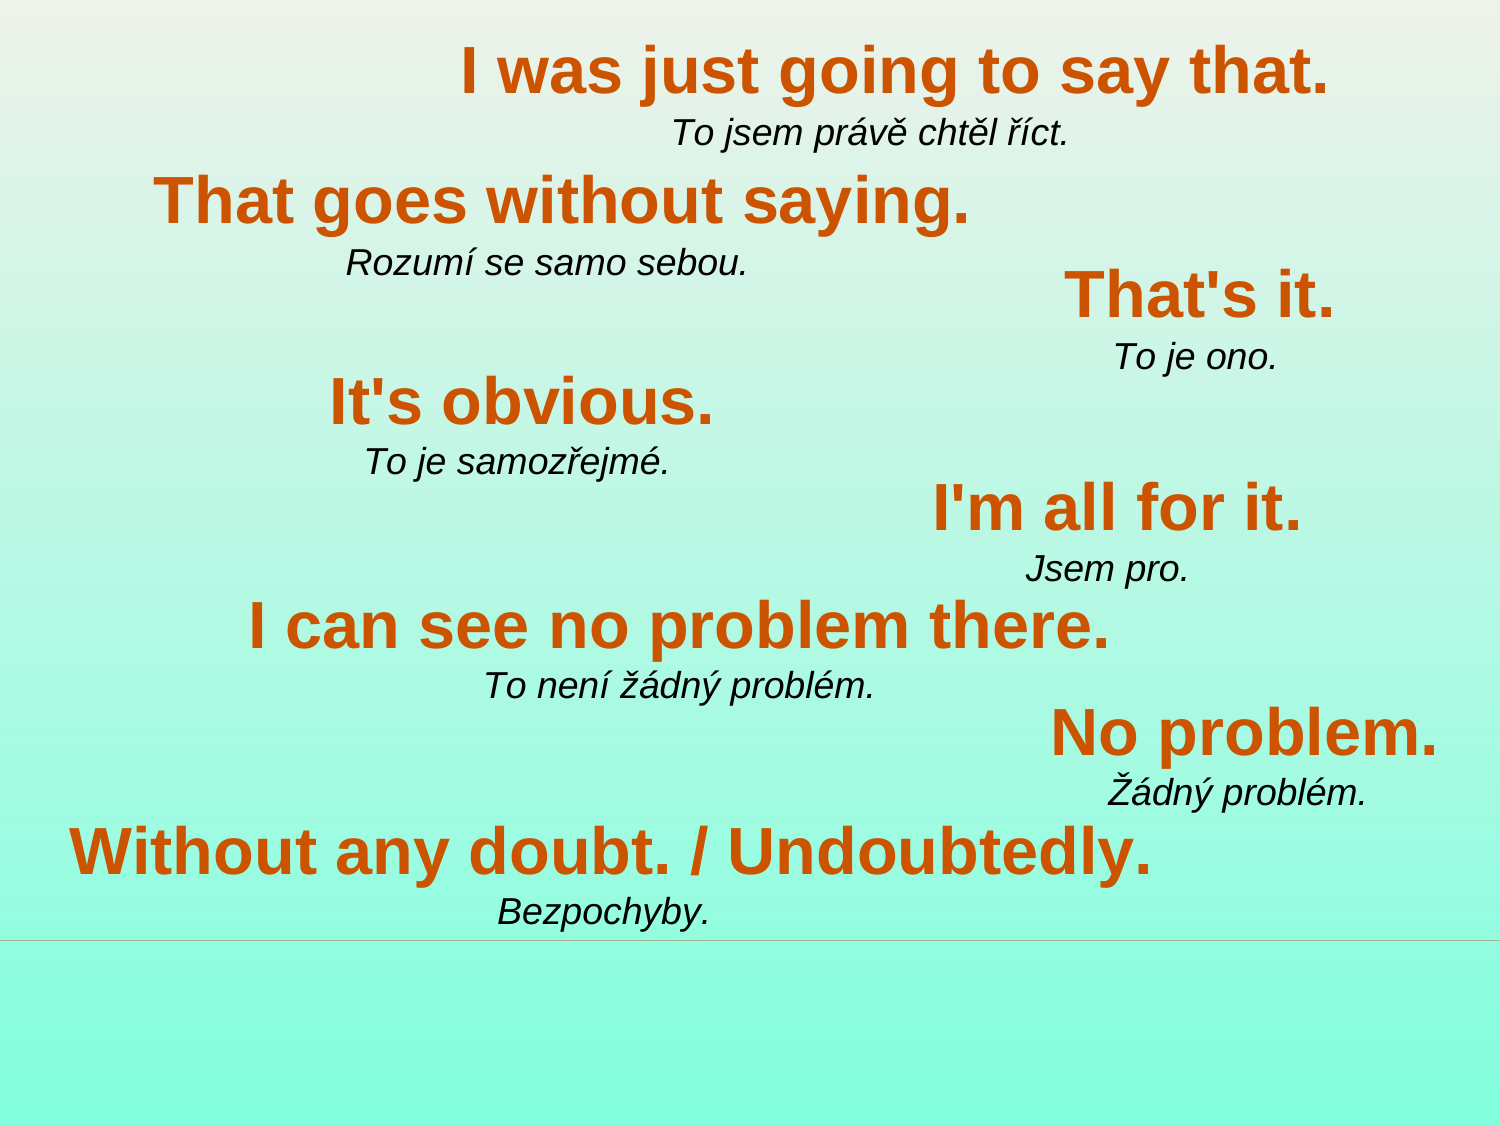

I was just going to say that.
To jsem právě chtěl říct.
That goes without saying.
Rozumí se samo sebou.
That's it.
To je ono.
It's obvious.
To je samozřejmé.
I'm all for it.
Jsem pro.
I can see no problem there.
To není žádný problém.
No problem.
Žádný problém.
Without any doubt. / Undoubtedly.
Bezpochyby.